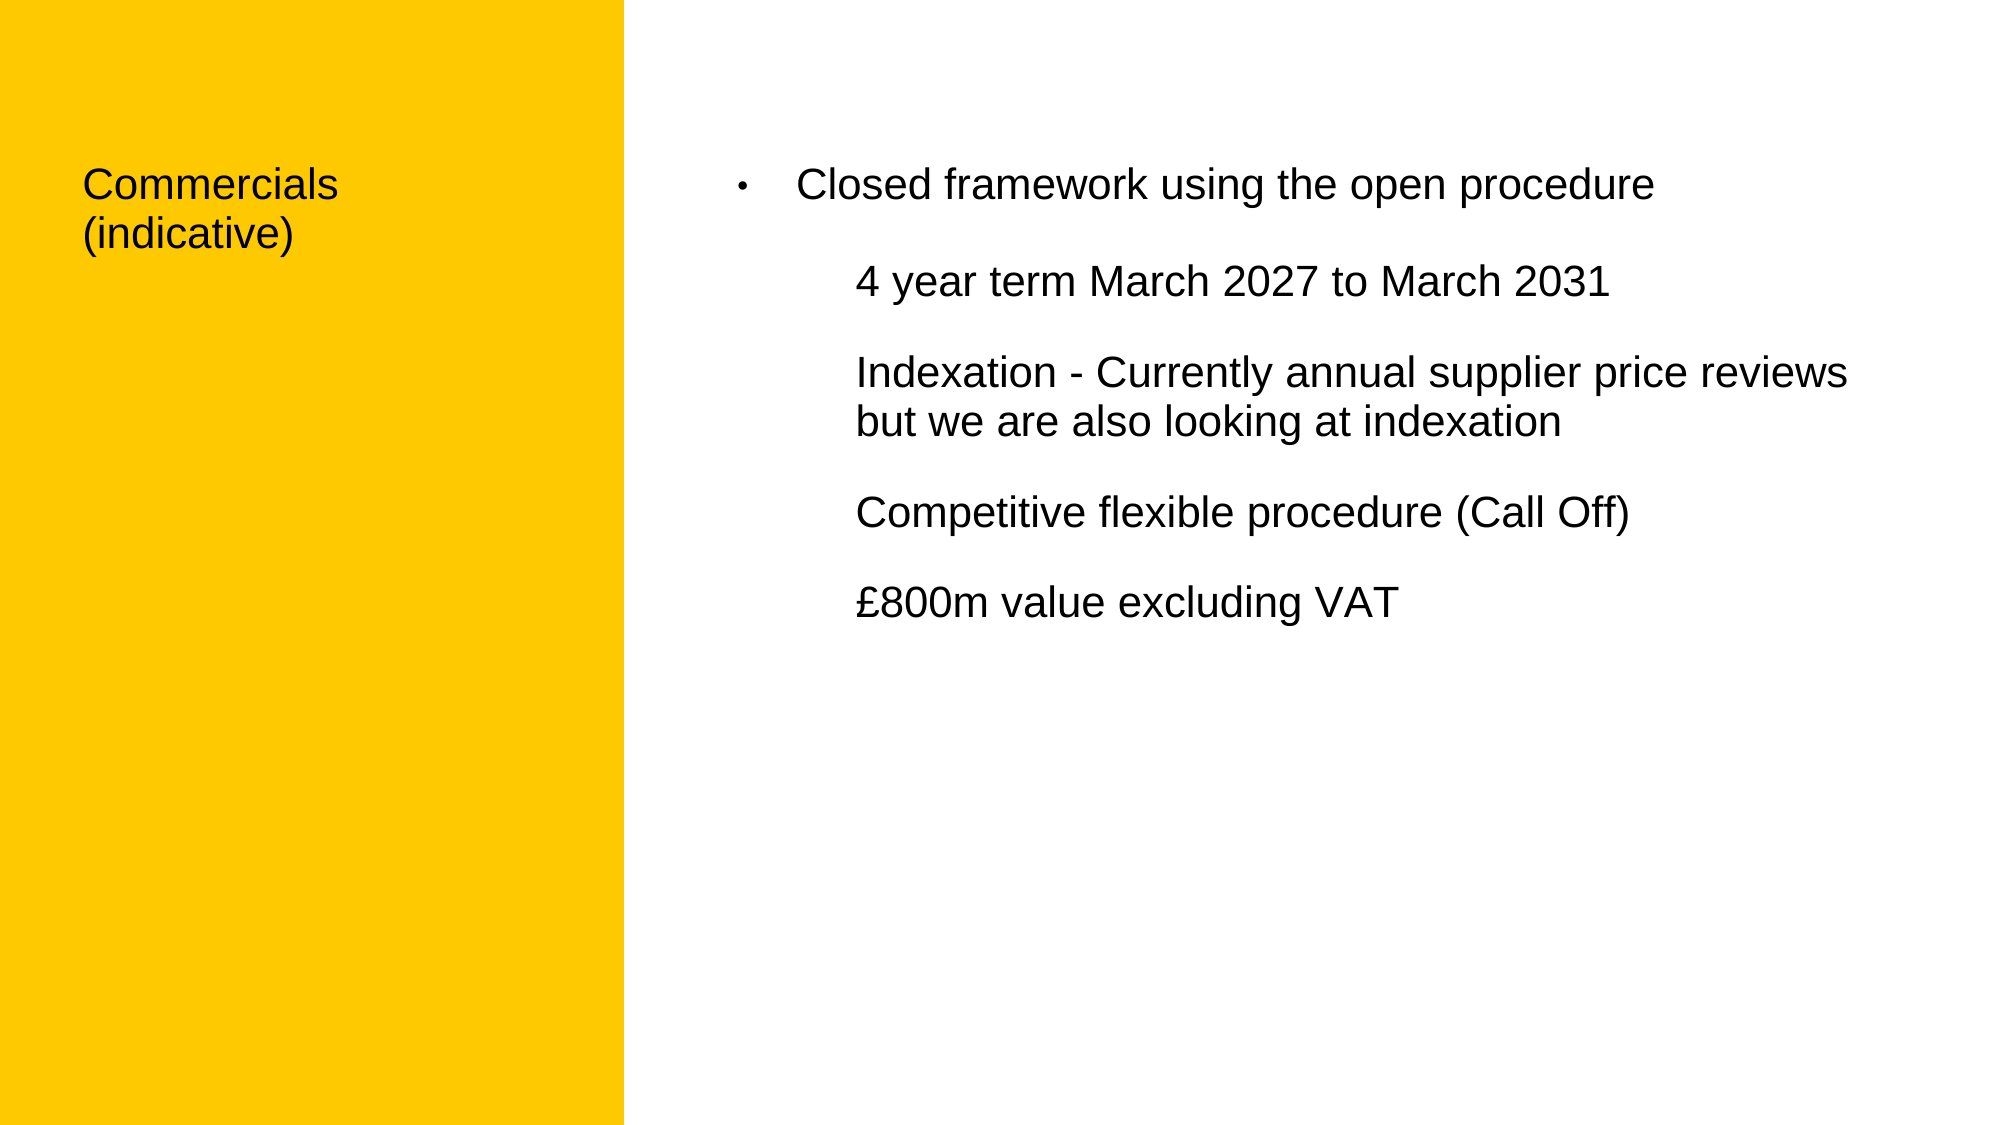

Commercials (indicative)
Closed framework using the open procedure
4 year term March 2027 to March 2031
Indexation - Currently annual supplier price reviews but we are also looking at indexation
Competitive flexible procedure (Call Off)
£800m value excluding VAT